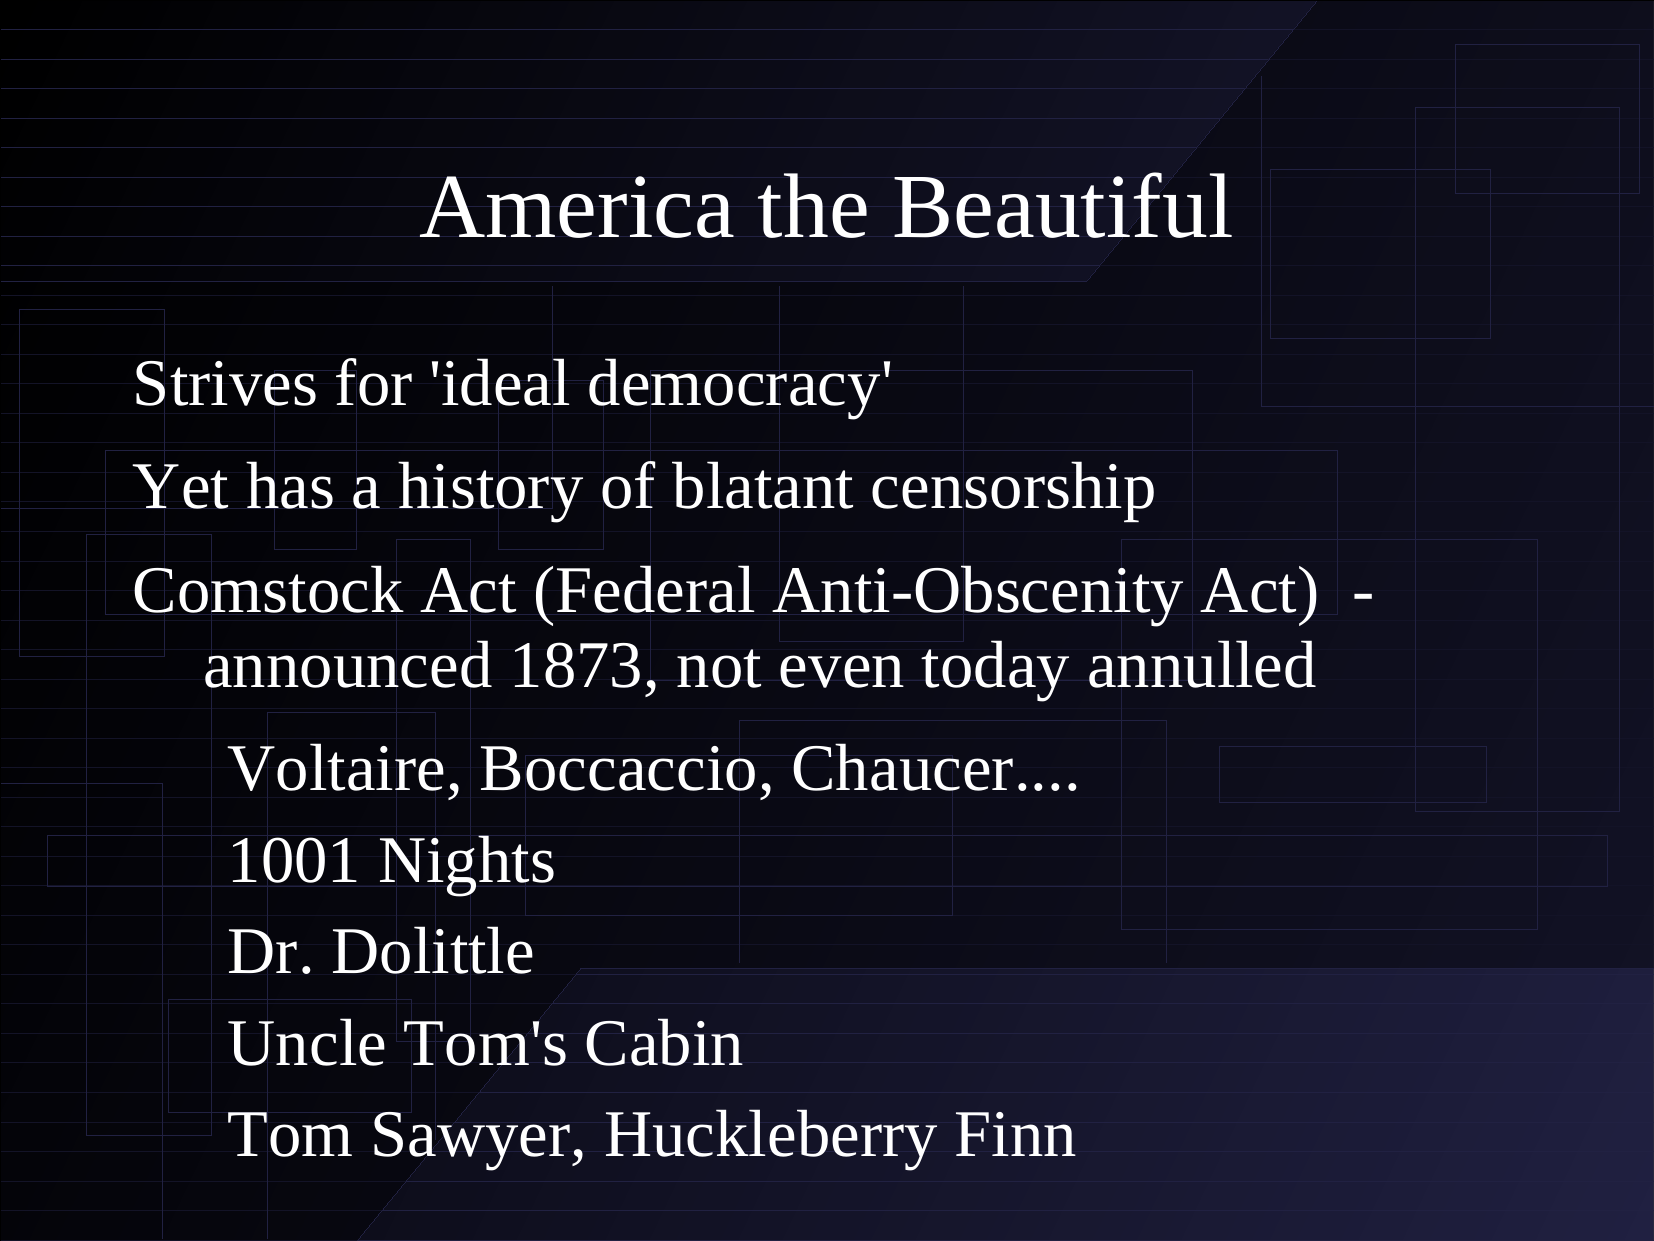

# America the Beautiful
Strives for 'ideal democracy'
Yet has a history of blatant censorship
Comstock Act (Federal Anti-Obscenity Act) - announced 1873, not even today annulled
Voltaire, Boccaccio, Chaucer....
1001 Nights
Dr. Dolittle
Uncle Tom's Cabin
Tom Sawyer, Huckleberry Finn